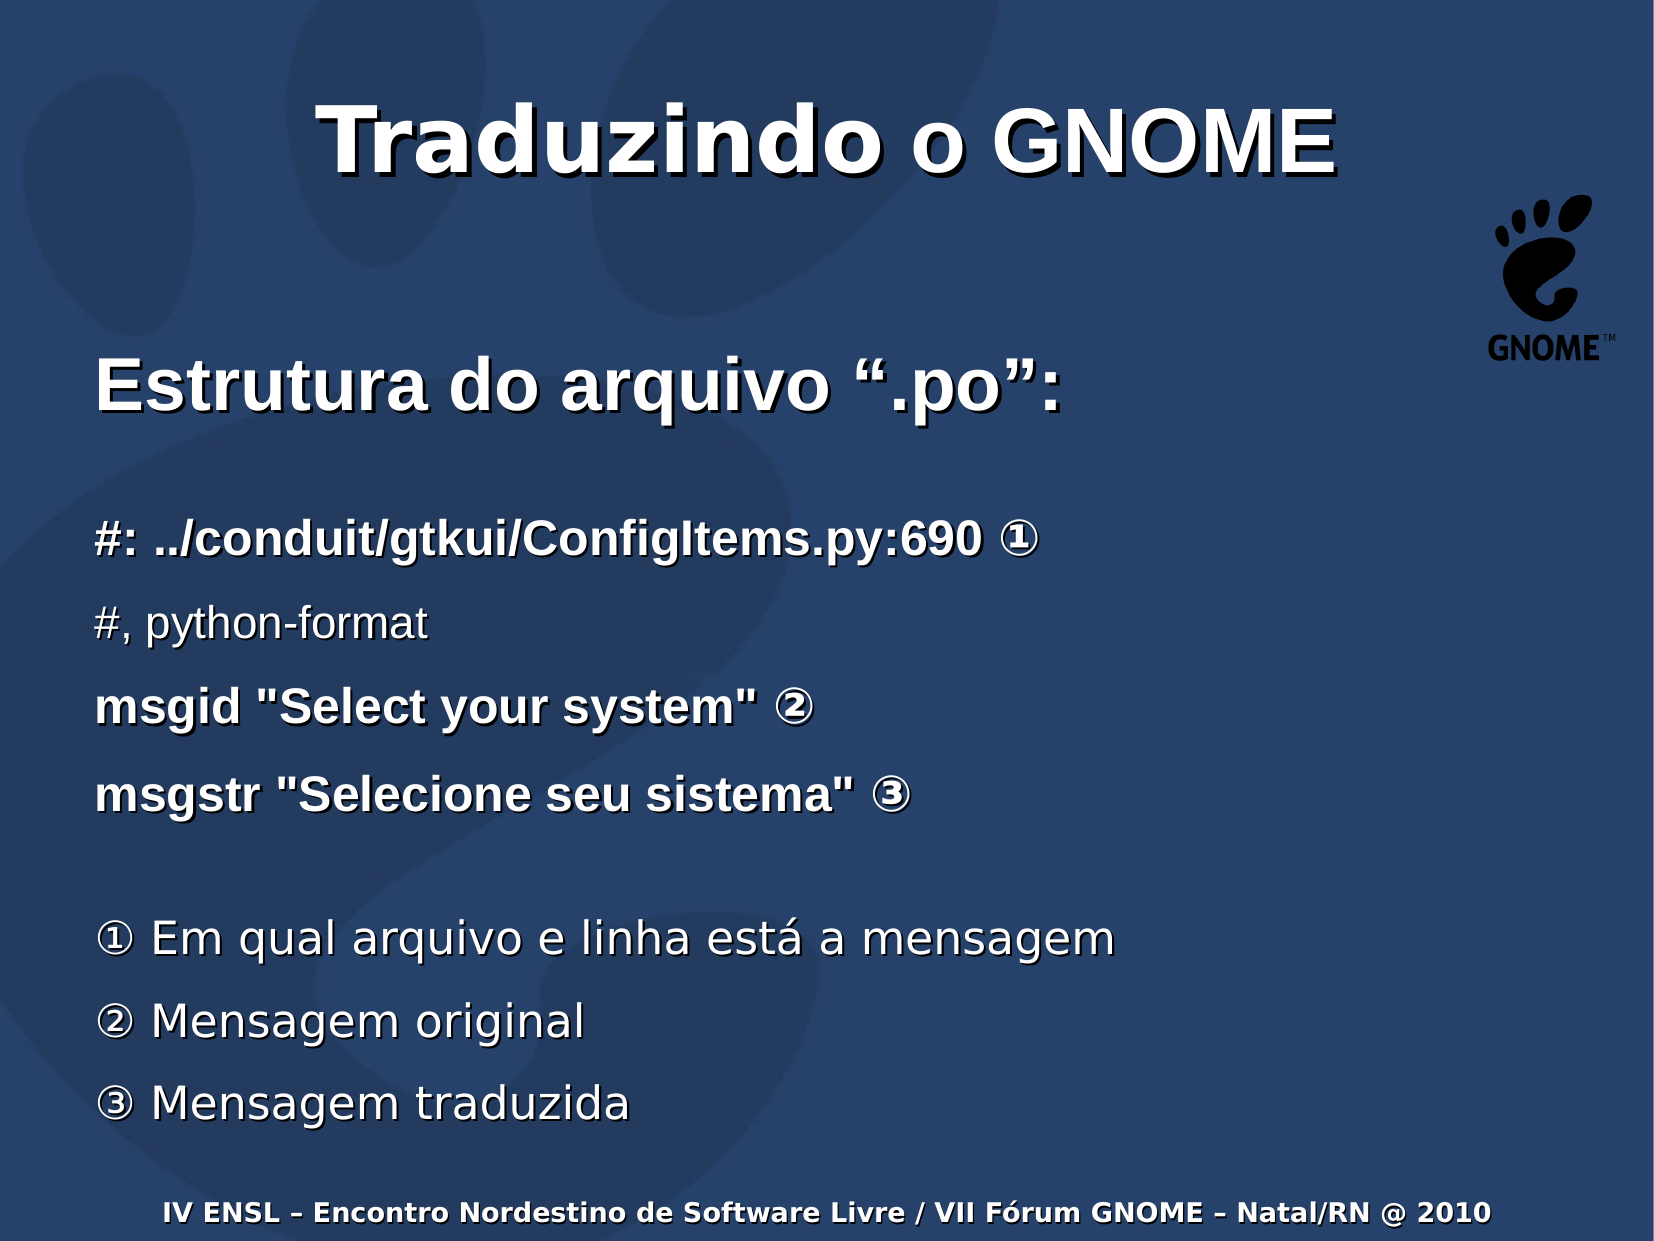

# Traduzindo o GNOME
Estrutura do arquivo “.po”:
#: ../conduit/gtkui/ConfigItems.py:690 ①
#, python-format
msgid "Select your system" ②
msgstr "Selecione seu sistema" ③
① Em qual arquivo e linha está a mensagem
② Mensagem original
③ Mensagem traduzida
IV ENSL – Encontro Nordestino de Software Livre / VII Fórum GNOME – Natal/RN @ 2010